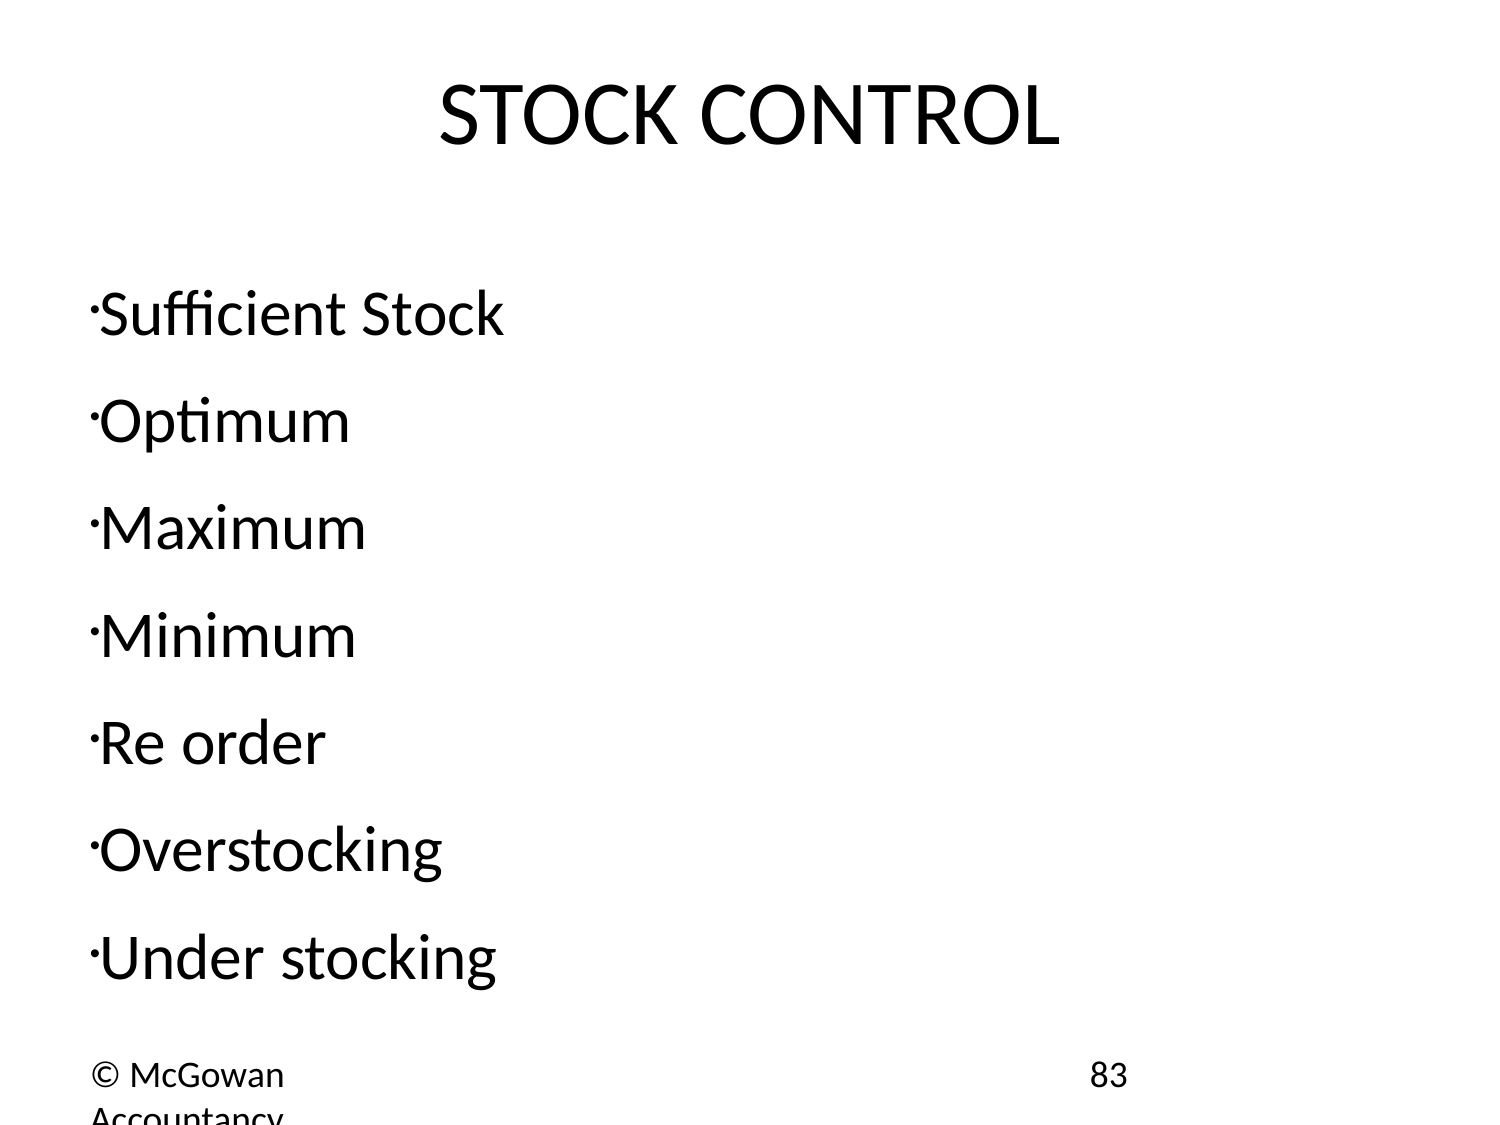

# STOCK CONTROL
Sufficient Stock
Optimum
Maximum
Minimum
Re order
Overstocking
Under stocking
© McGowan Accountancy Services
83